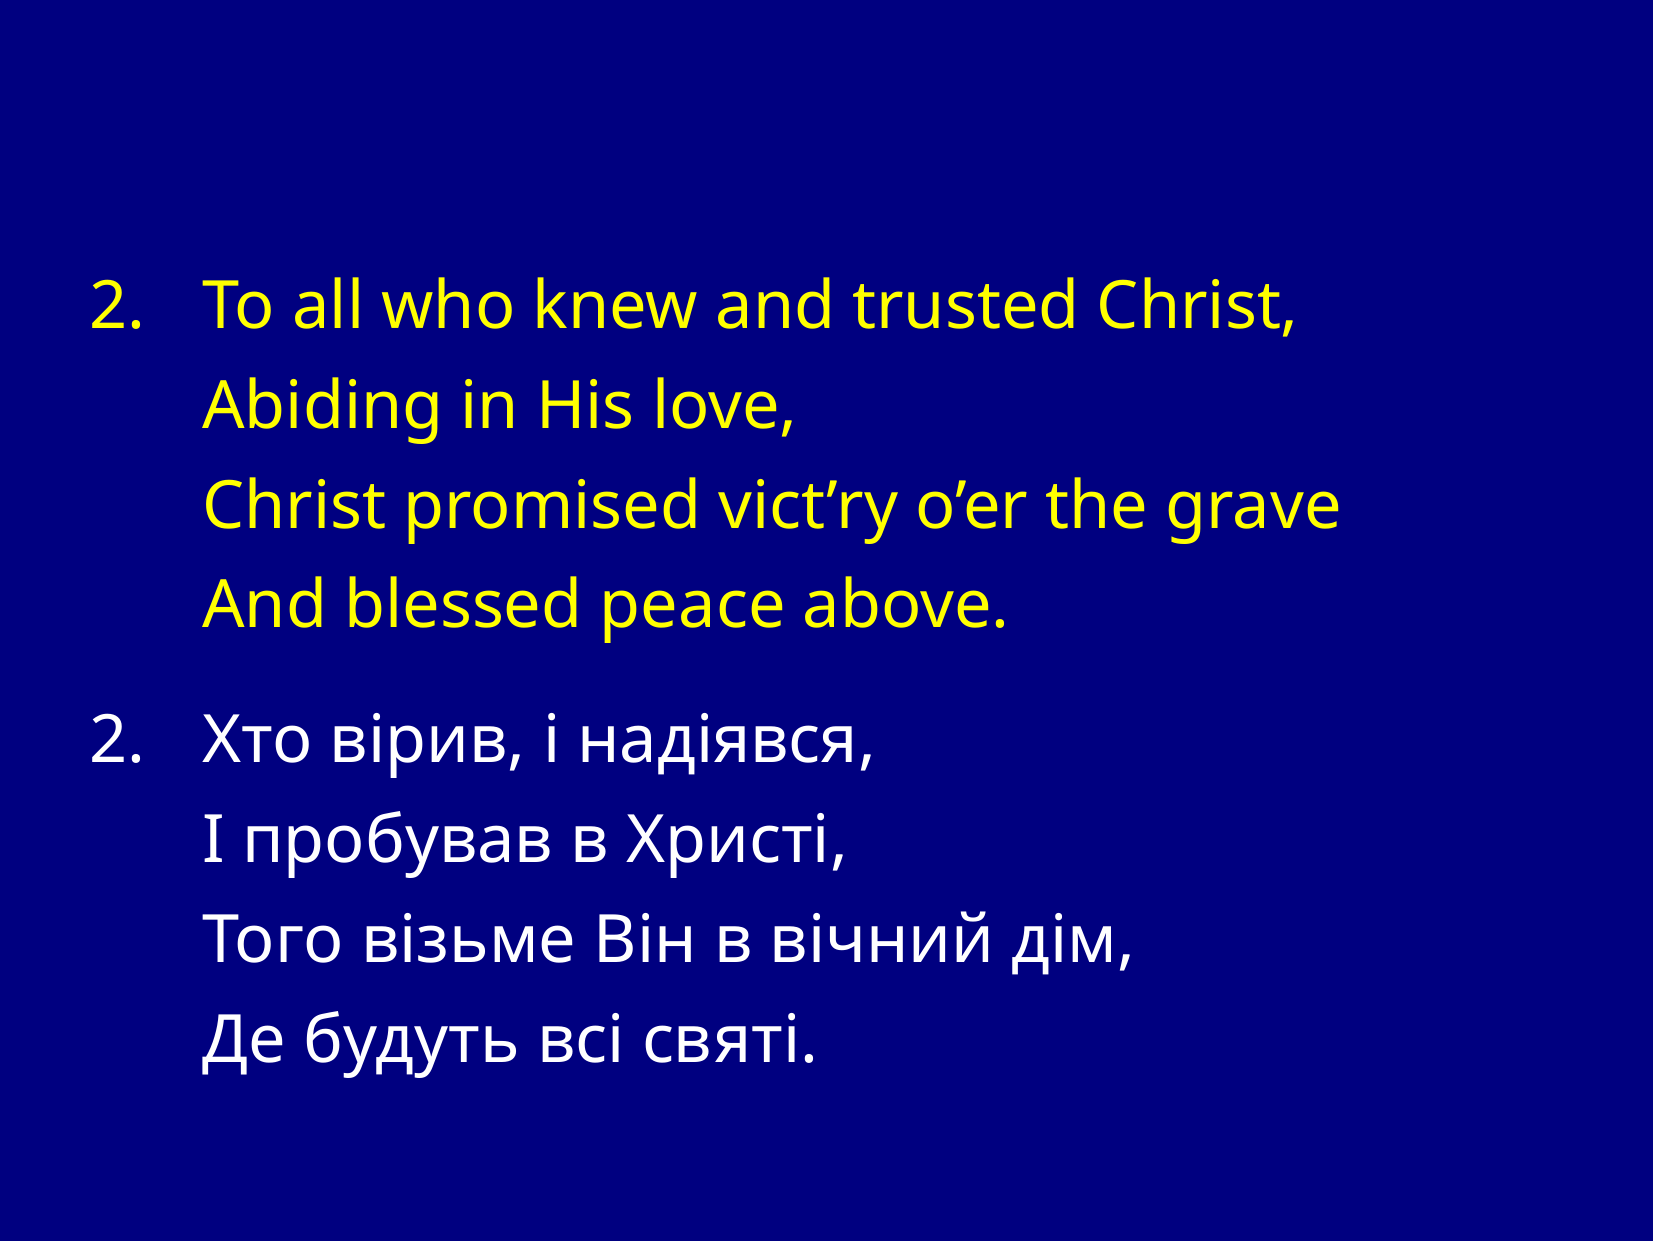

2.	To all who knew and trusted Christ,
	Abiding in His love,
	Christ promised vict’ry o’er the grave
	And blessed peace above.
2.	Хто вірив, і надіявся,
	І пробував в Христі,
	Того візьме Він в вічний дім,
	Де будуть всі святі.